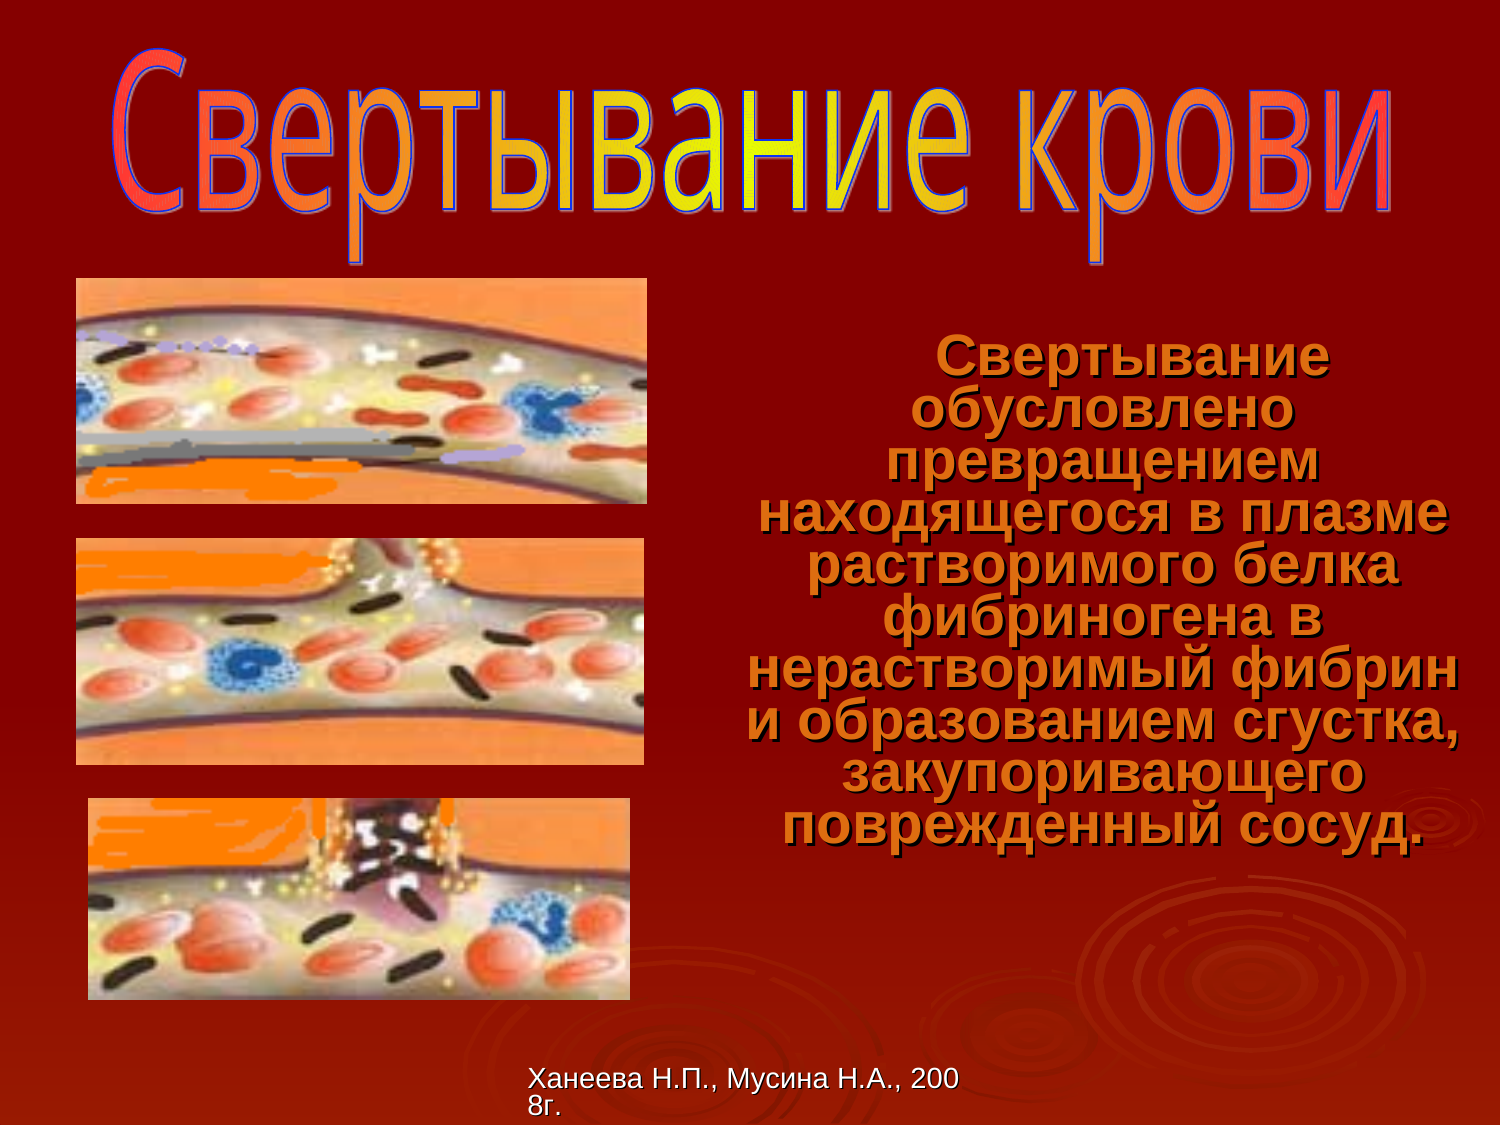

Свертывание крови
# Свертывание обусловлено превращением находящегося в плазме растворимого белка фибриногена в нерастворимый фибрин и образованием сгустка, закупоривающего поврежденный сосуд.
Ханеева Н.П., Мусина Н.А., 2008г.